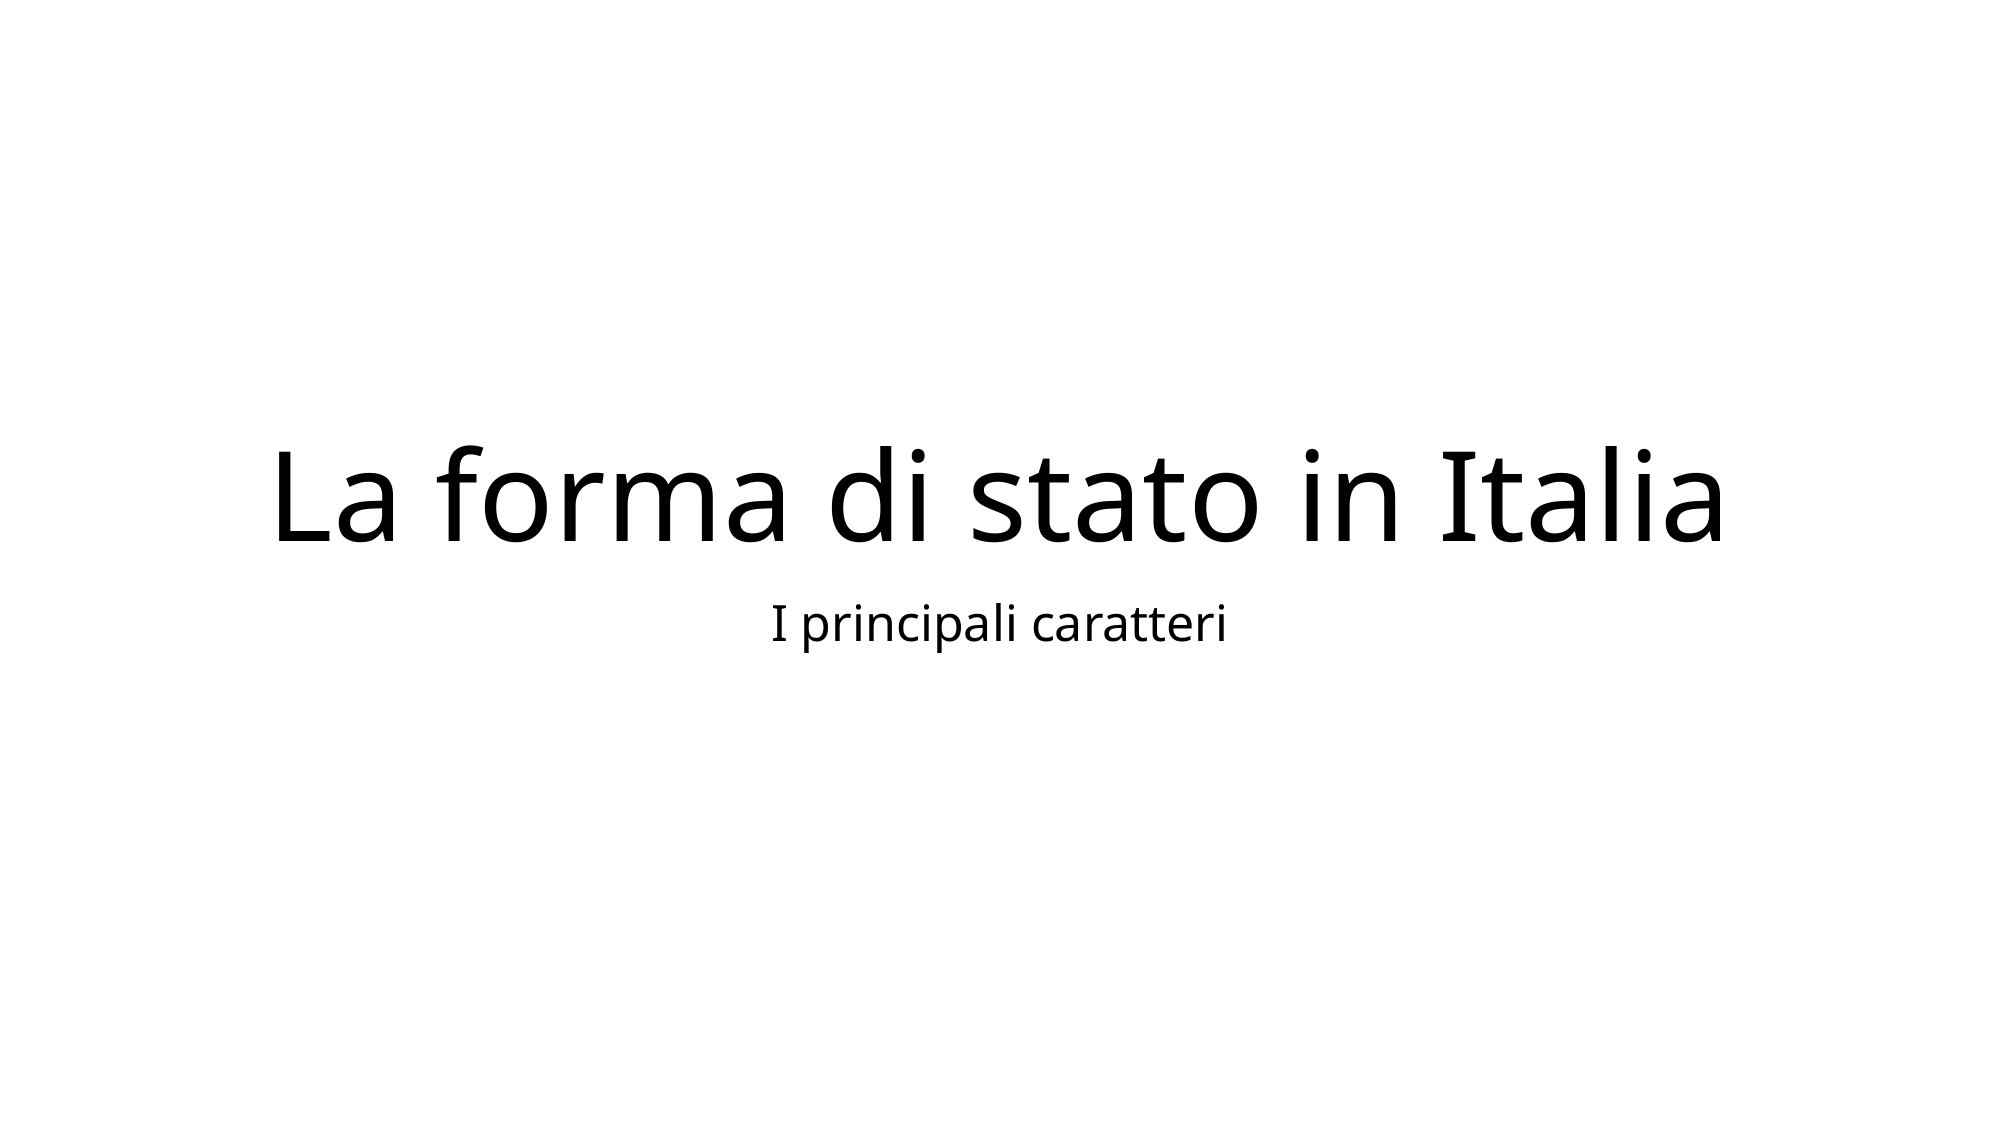

# La forma di stato in Italia
I principali caratteri